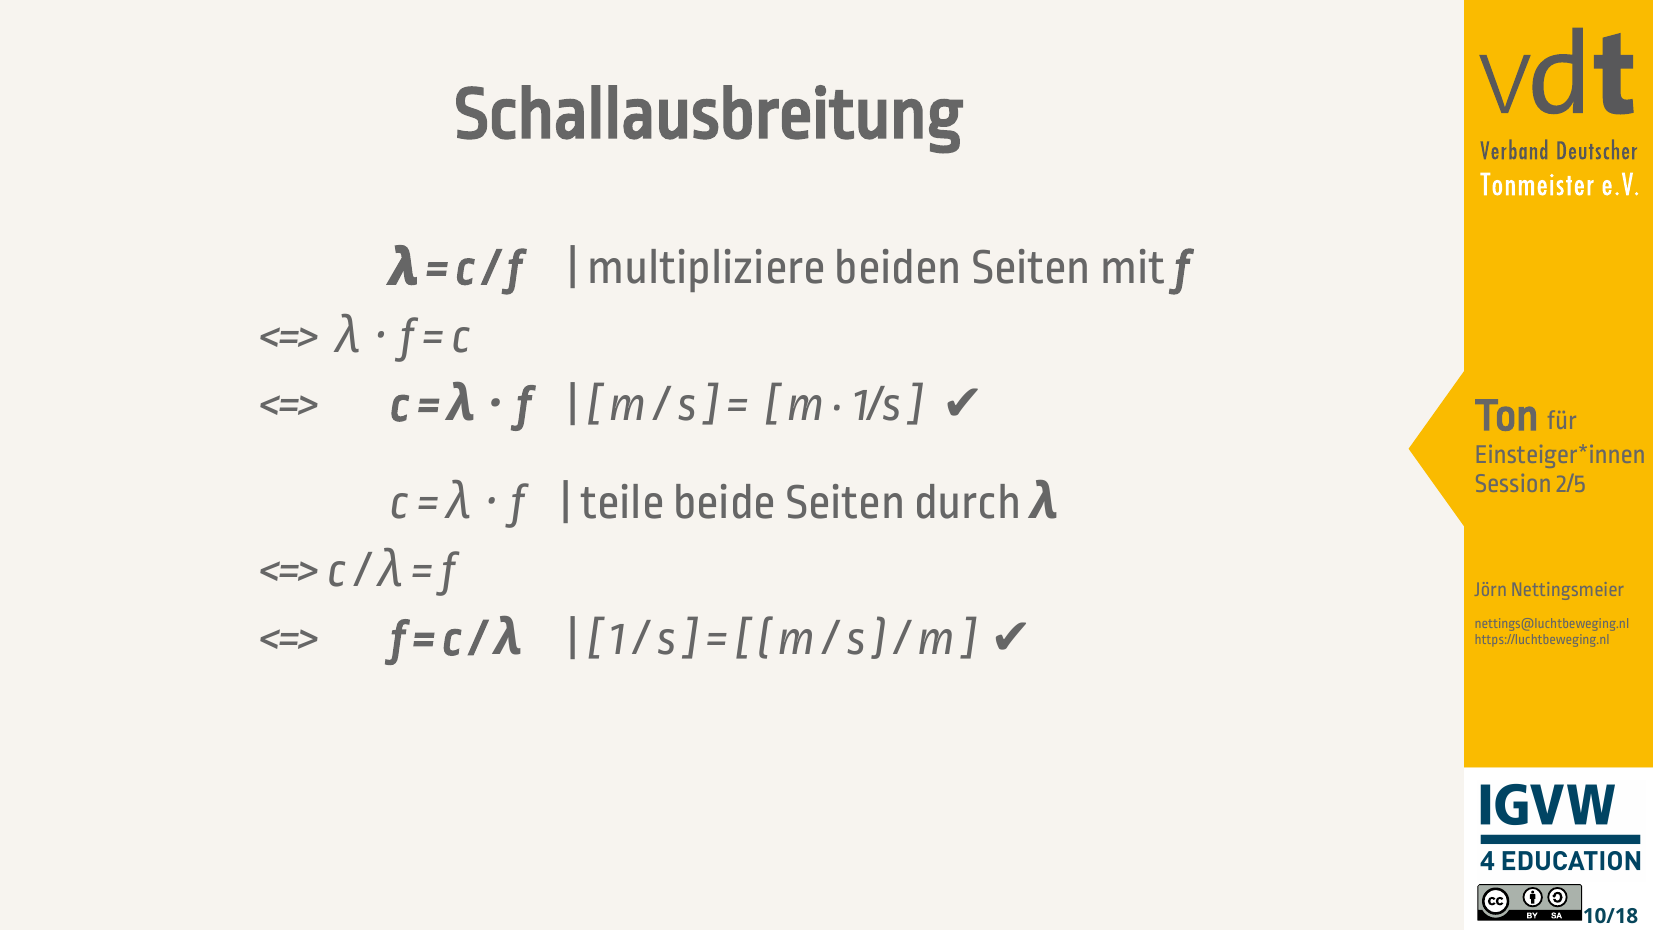

# Schallausbreitung
 λ = c / f | multipliziere beiden Seiten mit f
<=> λ · f = c
<=> c = λ · f | [ m / s ] = [ m · 1/s ] ✔
 c = λ · f | teile beide Seiten durch λ
<=> c / λ = f
<=> f = c / λ | [ 1 / s ] = [ ( m / s ) / m ] ✔